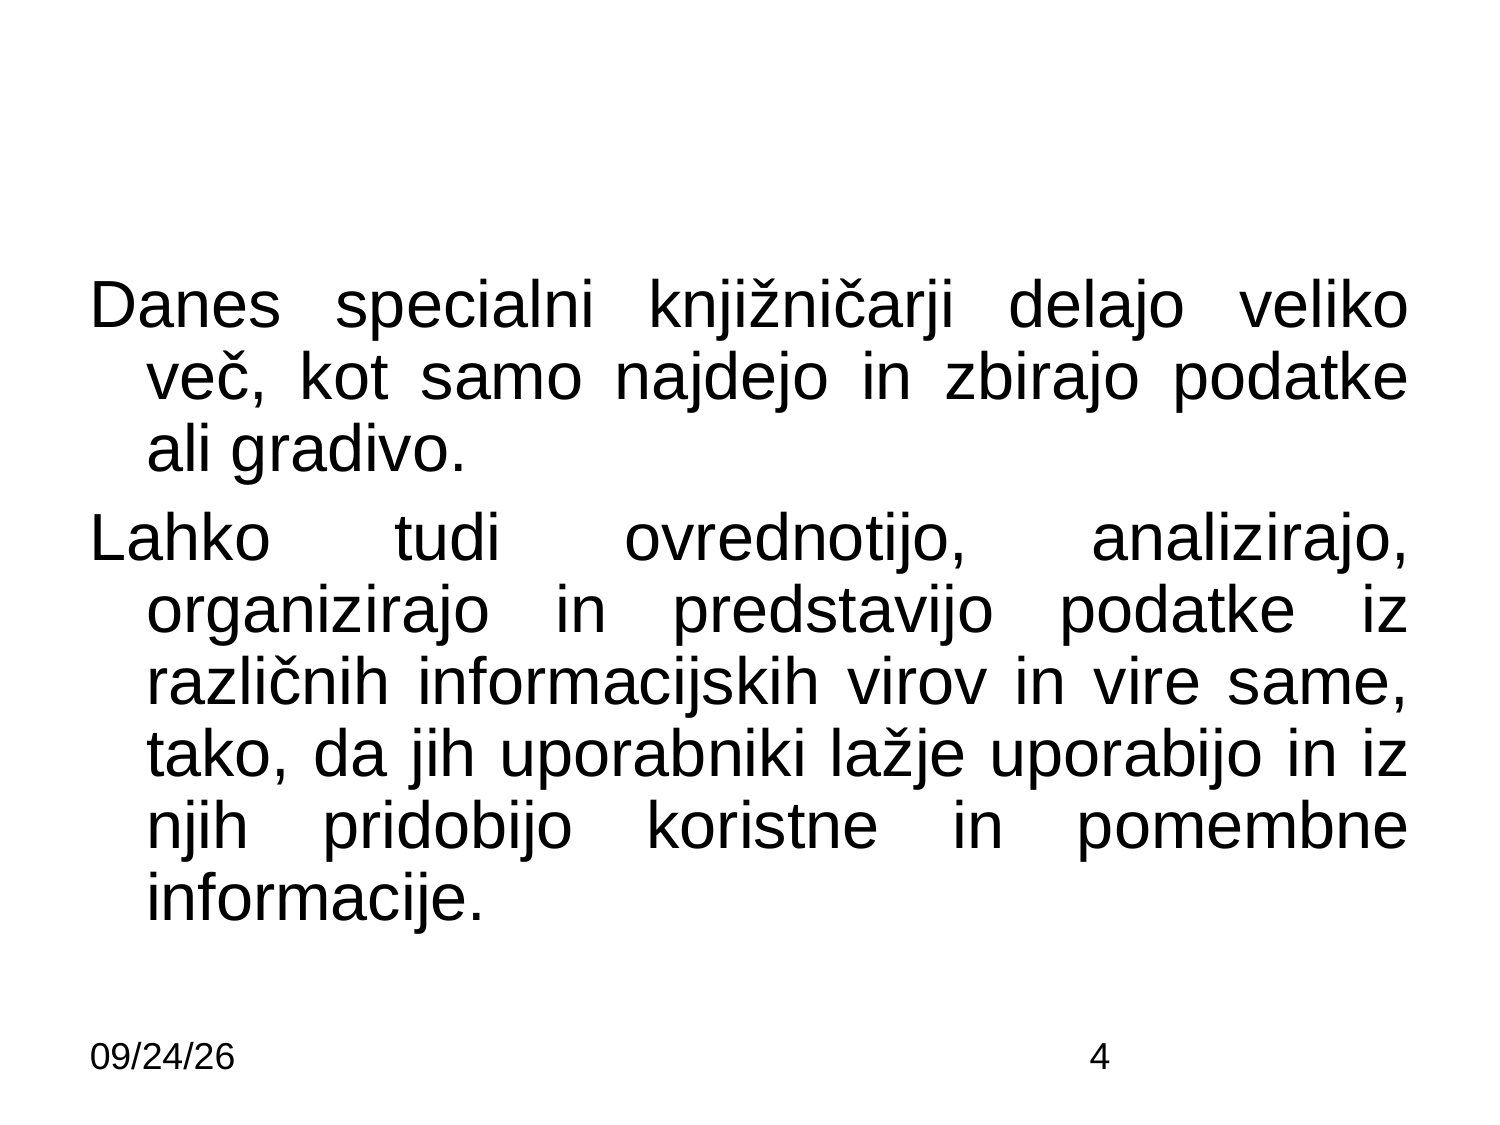

#
Danes specialni knjižničarji delajo veliko več, kot samo najdejo in zbirajo podatke ali gradivo.
Lahko tudi ovrednotijo, analizirajo, organizirajo in predstavijo podatke iz različnih informacijskih virov in vire same, tako, da jih uporabniki lažje uporabijo in iz njih pridobijo koristne in pomembne informacije.
4